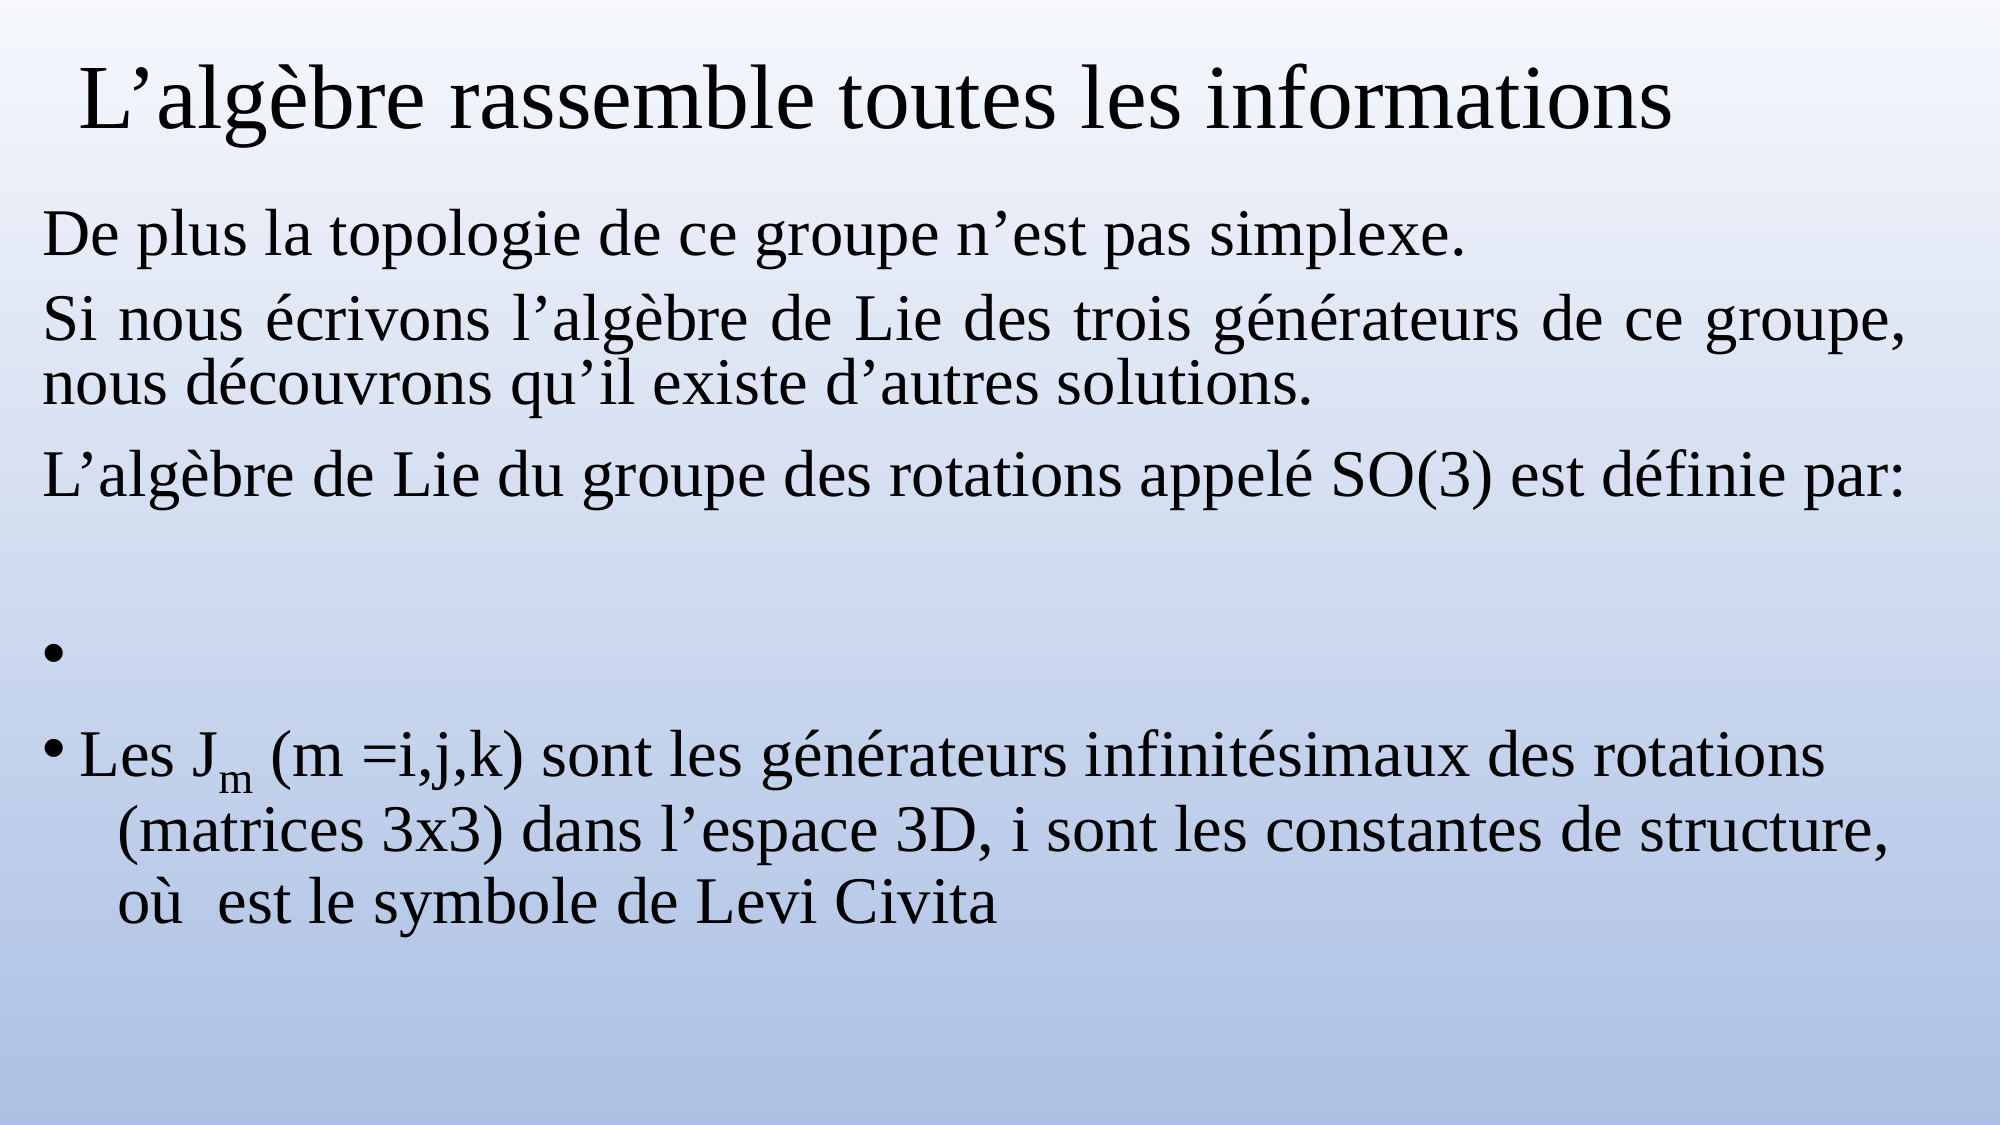

# L’algèbre rassemble toutes les informations
De plus la topologie de ce groupe n’est pas simplexe.
Si nous écrivons l’algèbre de Lie des trois générateurs de ce groupe, nous découvrons qu’il existe d’autres solutions.
L’algèbre de Lie du groupe des rotations appelé SO(3) est définie par:
Les Jm (m =i,j,k) sont les générateurs infinitésimaux des rotations (matrices 3x3) dans l’espace 3D, i sont les constantes de structure, où est le symbole de Levi Civita